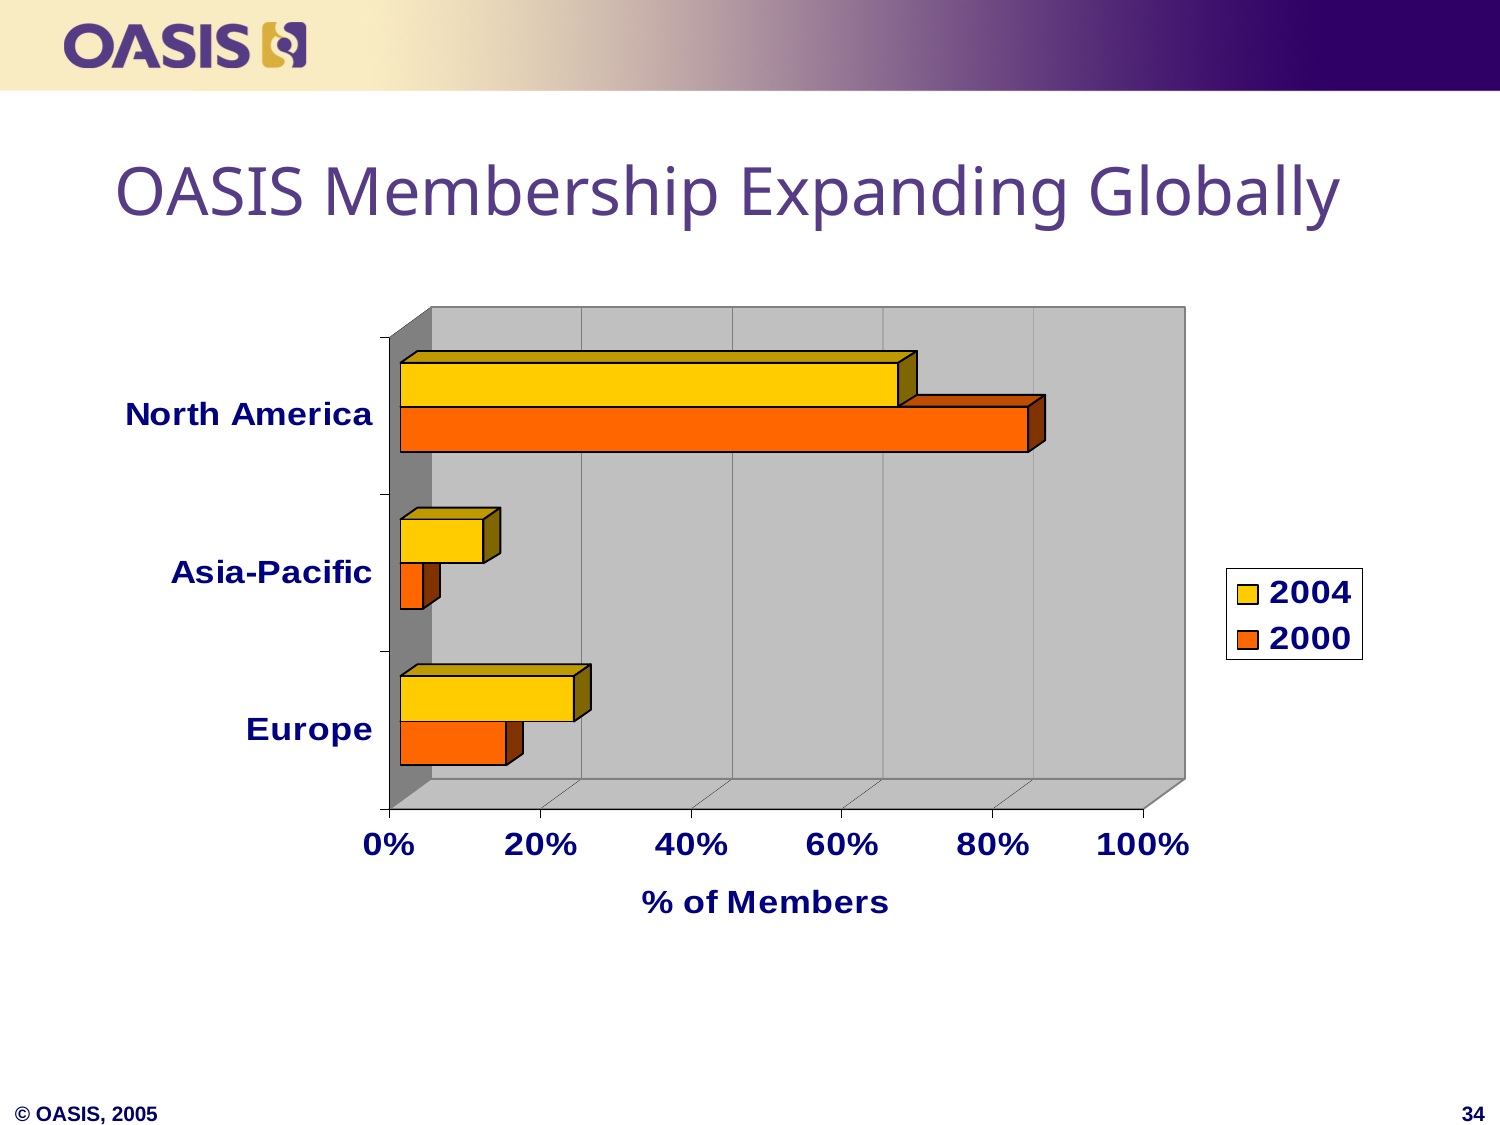

# OASIS Membership Expanding Globally
© OASIS, 2005
34